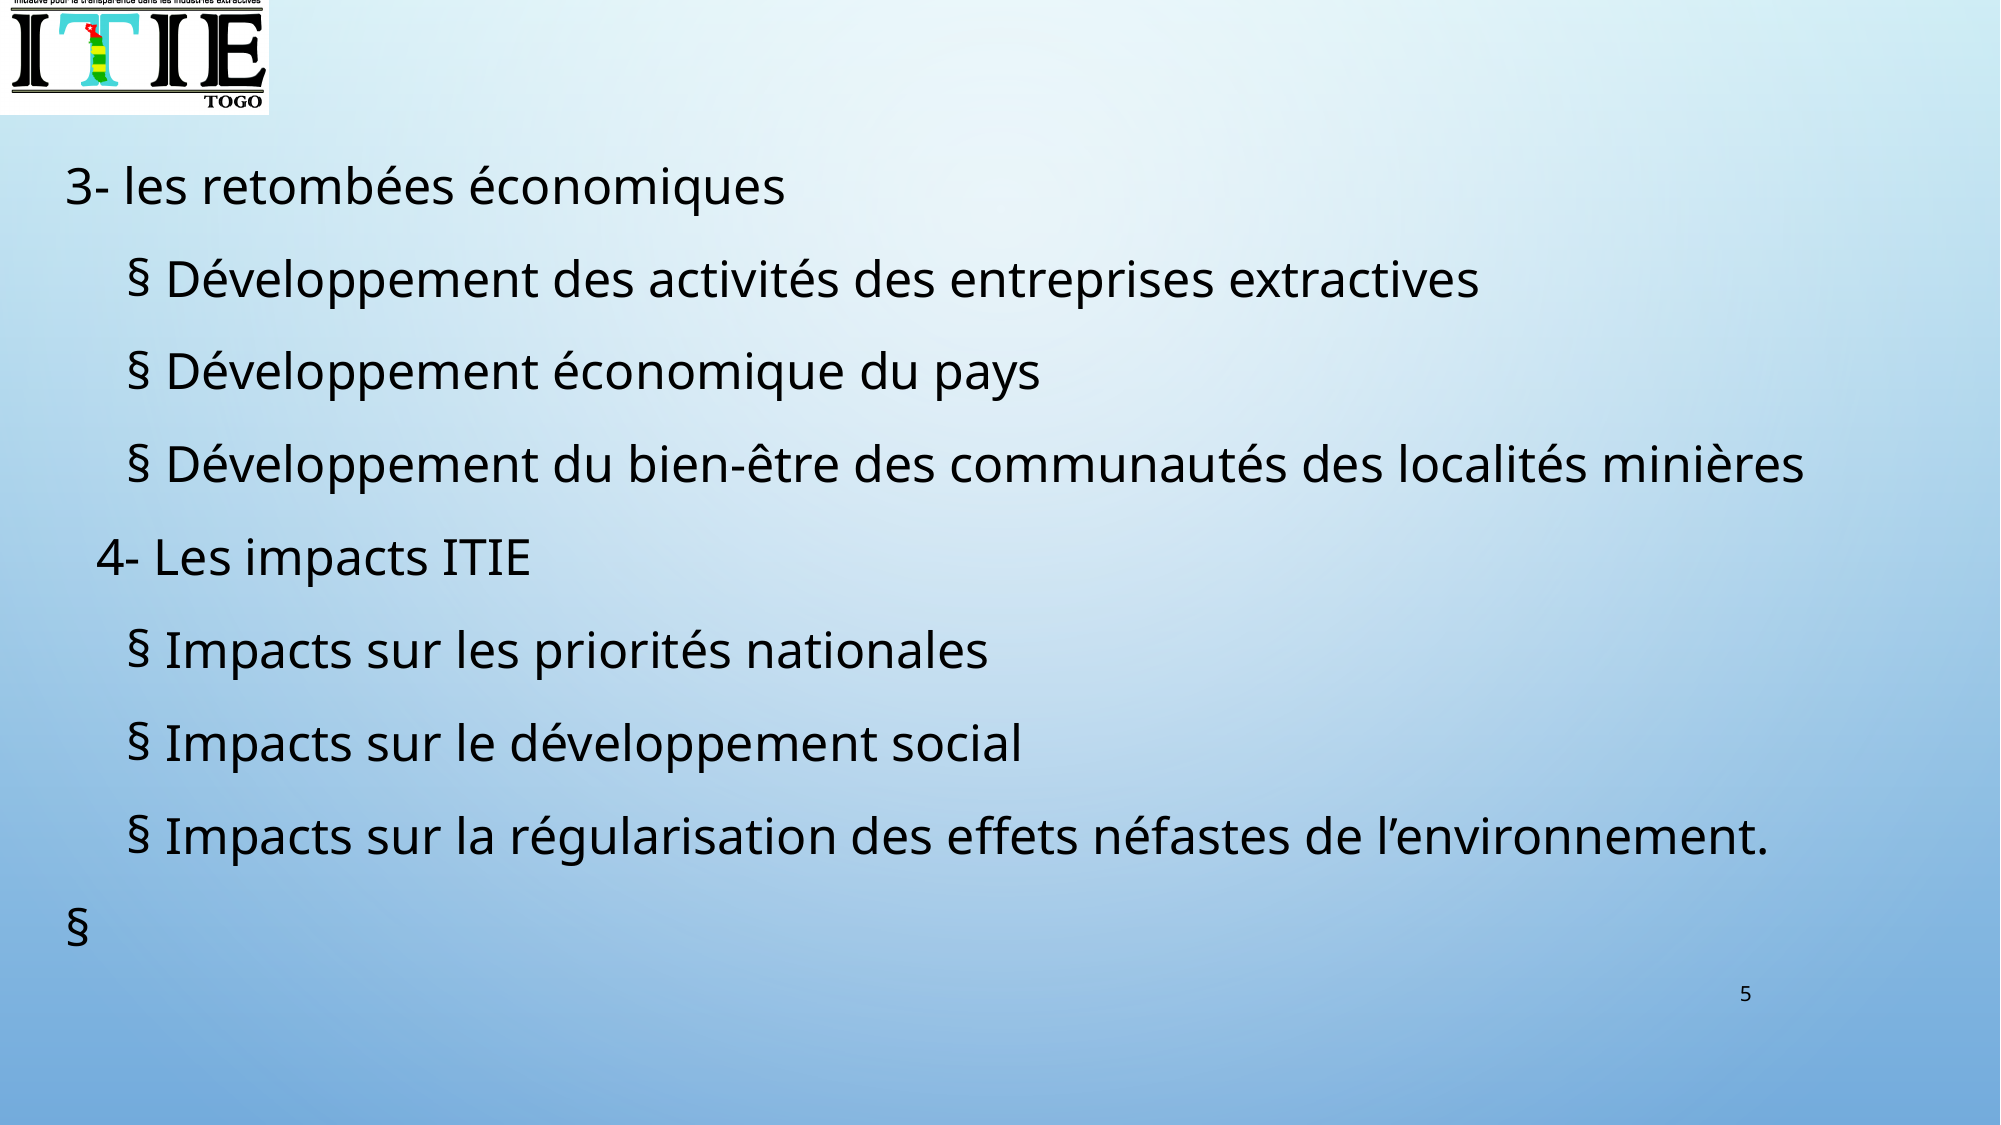

# 3- les retombées économiques
 Développement des activités des entreprises extractives
 Développement économique du pays
 Développement du bien-être des communautés des localités minières
4- Les impacts ITIE
 Impacts sur les priorités nationales
 Impacts sur le développement social
 Impacts sur la régularisation des effets néfastes de l’environnement.